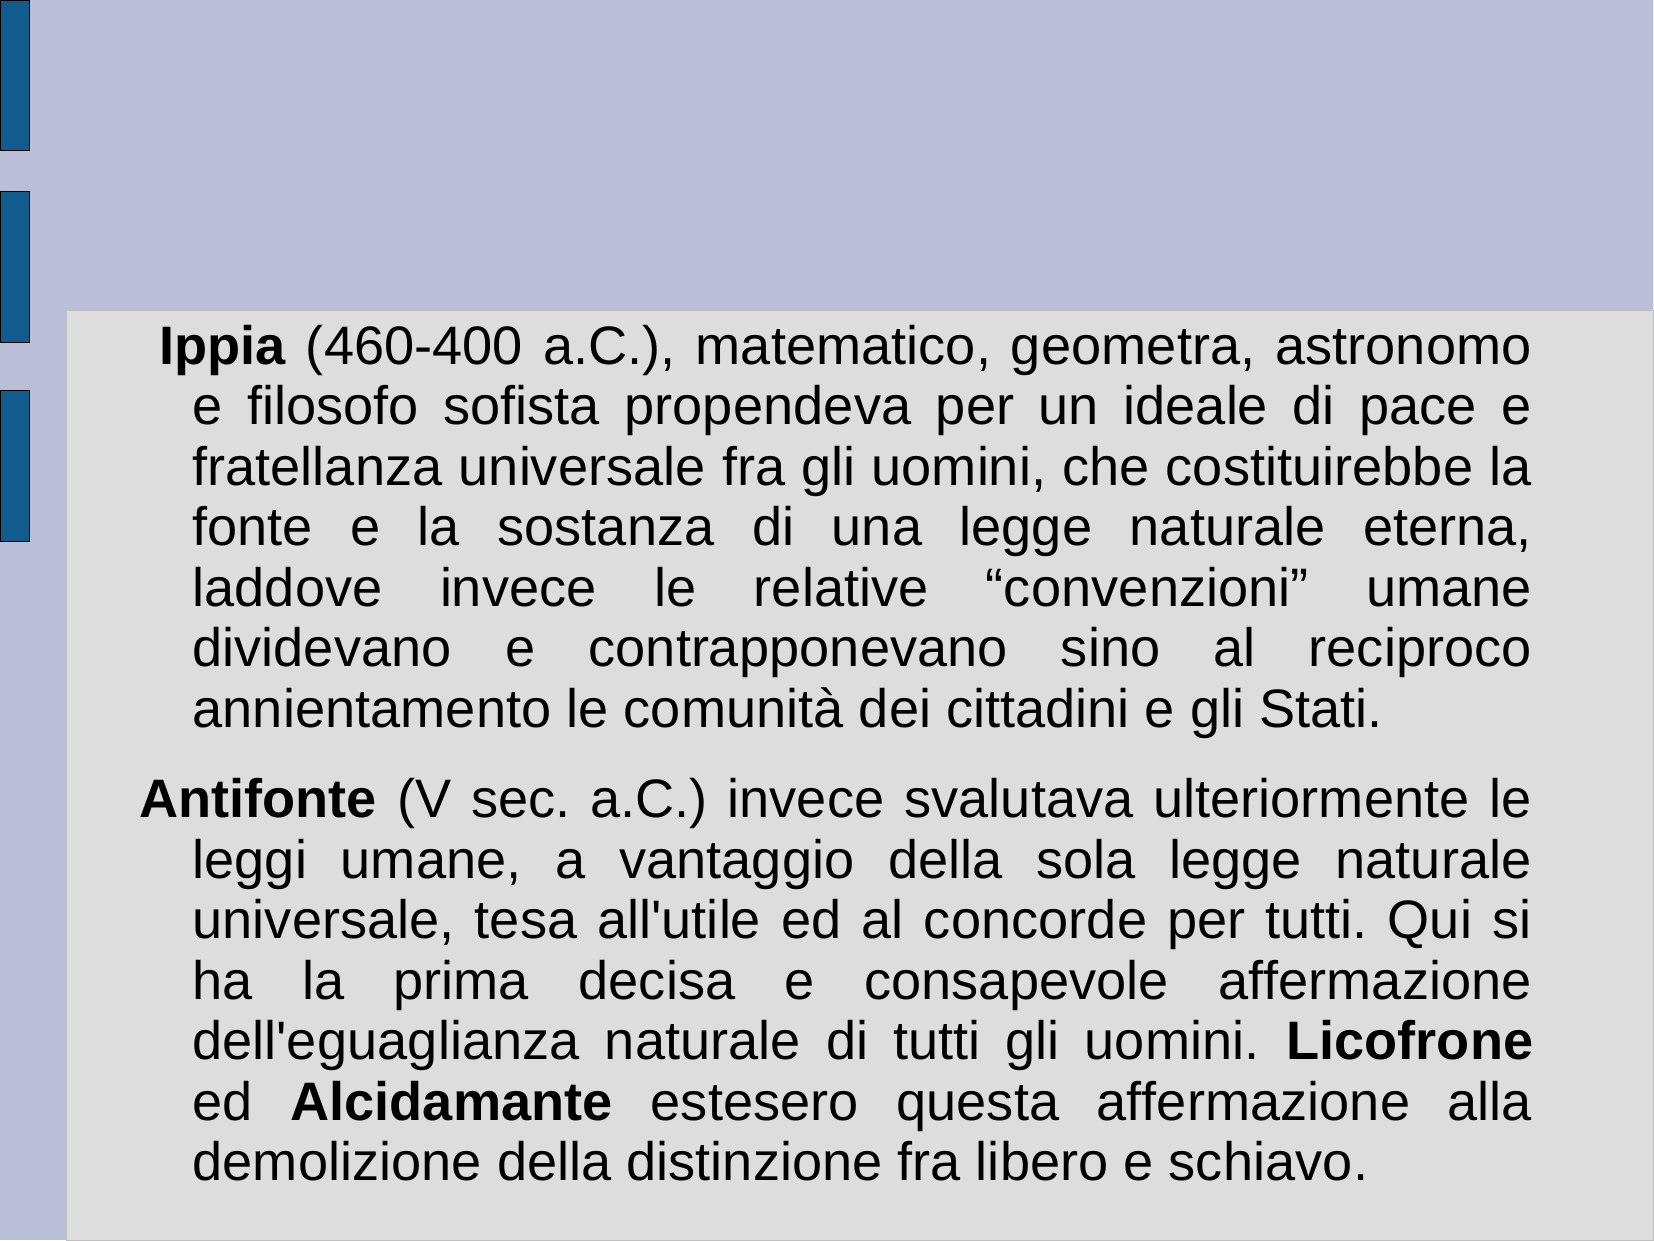

#
 Ippia (460-400 a.C.), matematico, geometra, astronomo e filosofo sofista propendeva per un ideale di pace e fratellanza universale fra gli uomini, che costituirebbe la fonte e la sostanza di una legge naturale eterna, laddove invece le relative “convenzioni” umane dividevano e contrapponevano sino al reciproco annientamento le comunità dei cittadini e gli Stati.
Antifonte (V sec. a.C.) invece svalutava ulteriormente le leggi umane, a vantaggio della sola legge naturale universale, tesa all'utile ed al concorde per tutti. Qui si ha la prima decisa e consapevole affermazione dell'eguaglianza naturale di tutti gli uomini. Licofrone ed Alcidamante estesero questa affermazione alla demolizione della distinzione fra libero e schiavo.